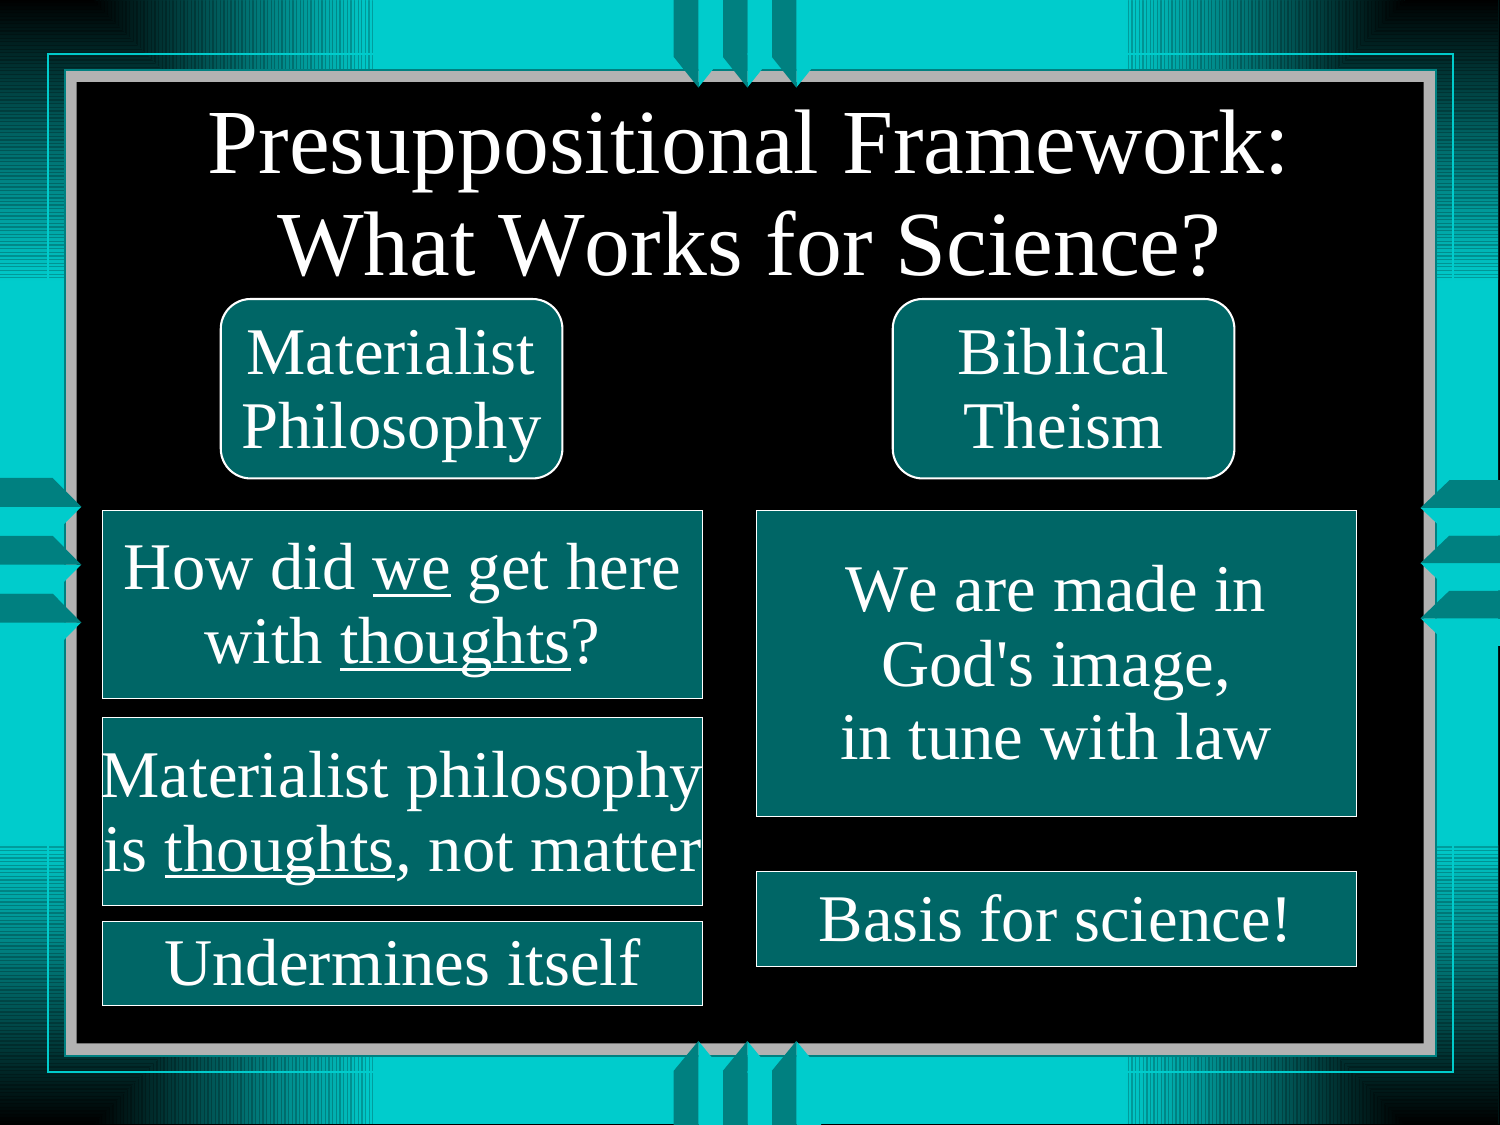

# Presuppositional Framework: What Works for Science?
Materialist
Philosophy
Biblical
Theism
How did we get here
with thoughts?
We are made in
God's image,
in tune with law
Materialist philosophy
is thoughts, not matter
Basis for science!
Undermines itself